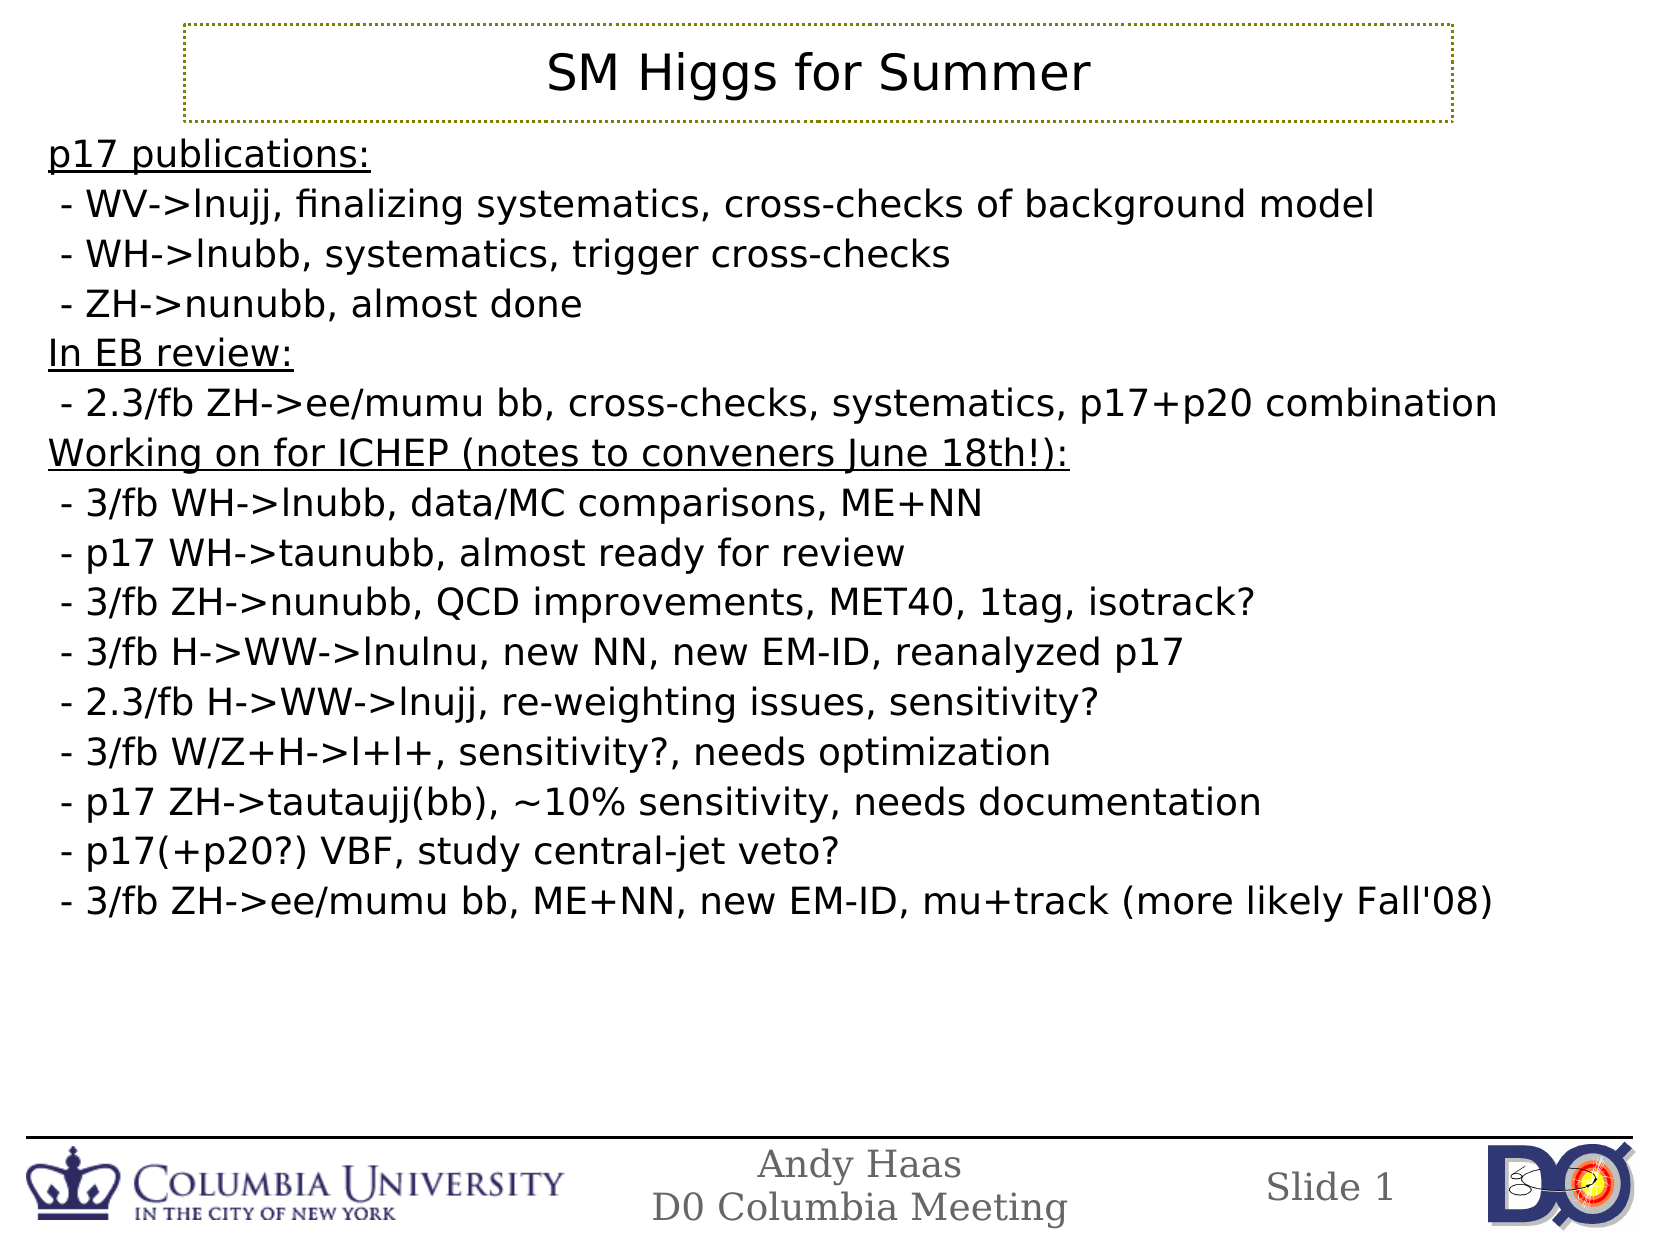

# SM Higgs for Summer
p17 publications:
 - WV->lnujj, finalizing systematics, cross-checks of background model
 - WH->lnubb, systematics, trigger cross-checks
 - ZH->nunubb, almost done
In EB review:
 - 2.3/fb ZH->ee/mumu bb, cross-checks, systematics, p17+p20 combination
Working on for ICHEP (notes to conveners June 18th!):
 - 3/fb WH->lnubb, data/MC comparisons, ME+NN
 - p17 WH->taunubb, almost ready for review
 - 3/fb ZH->nunubb, QCD improvements, MET40, 1tag, isotrack?
 - 3/fb H->WW->lnulnu, new NN, new EM-ID, reanalyzed p17
 - 2.3/fb H->WW->lnujj, re-weighting issues, sensitivity?
 - 3/fb W/Z+H->l+l+, sensitivity?, needs optimization
 - p17 ZH->tautaujj(bb), ~10% sensitivity, needs documentation
 - p17(+p20?) VBF, study central-jet veto?
 - 3/fb ZH->ee/mumu bb, ME+NN, new EM-ID, mu+track (more likely Fall'08)